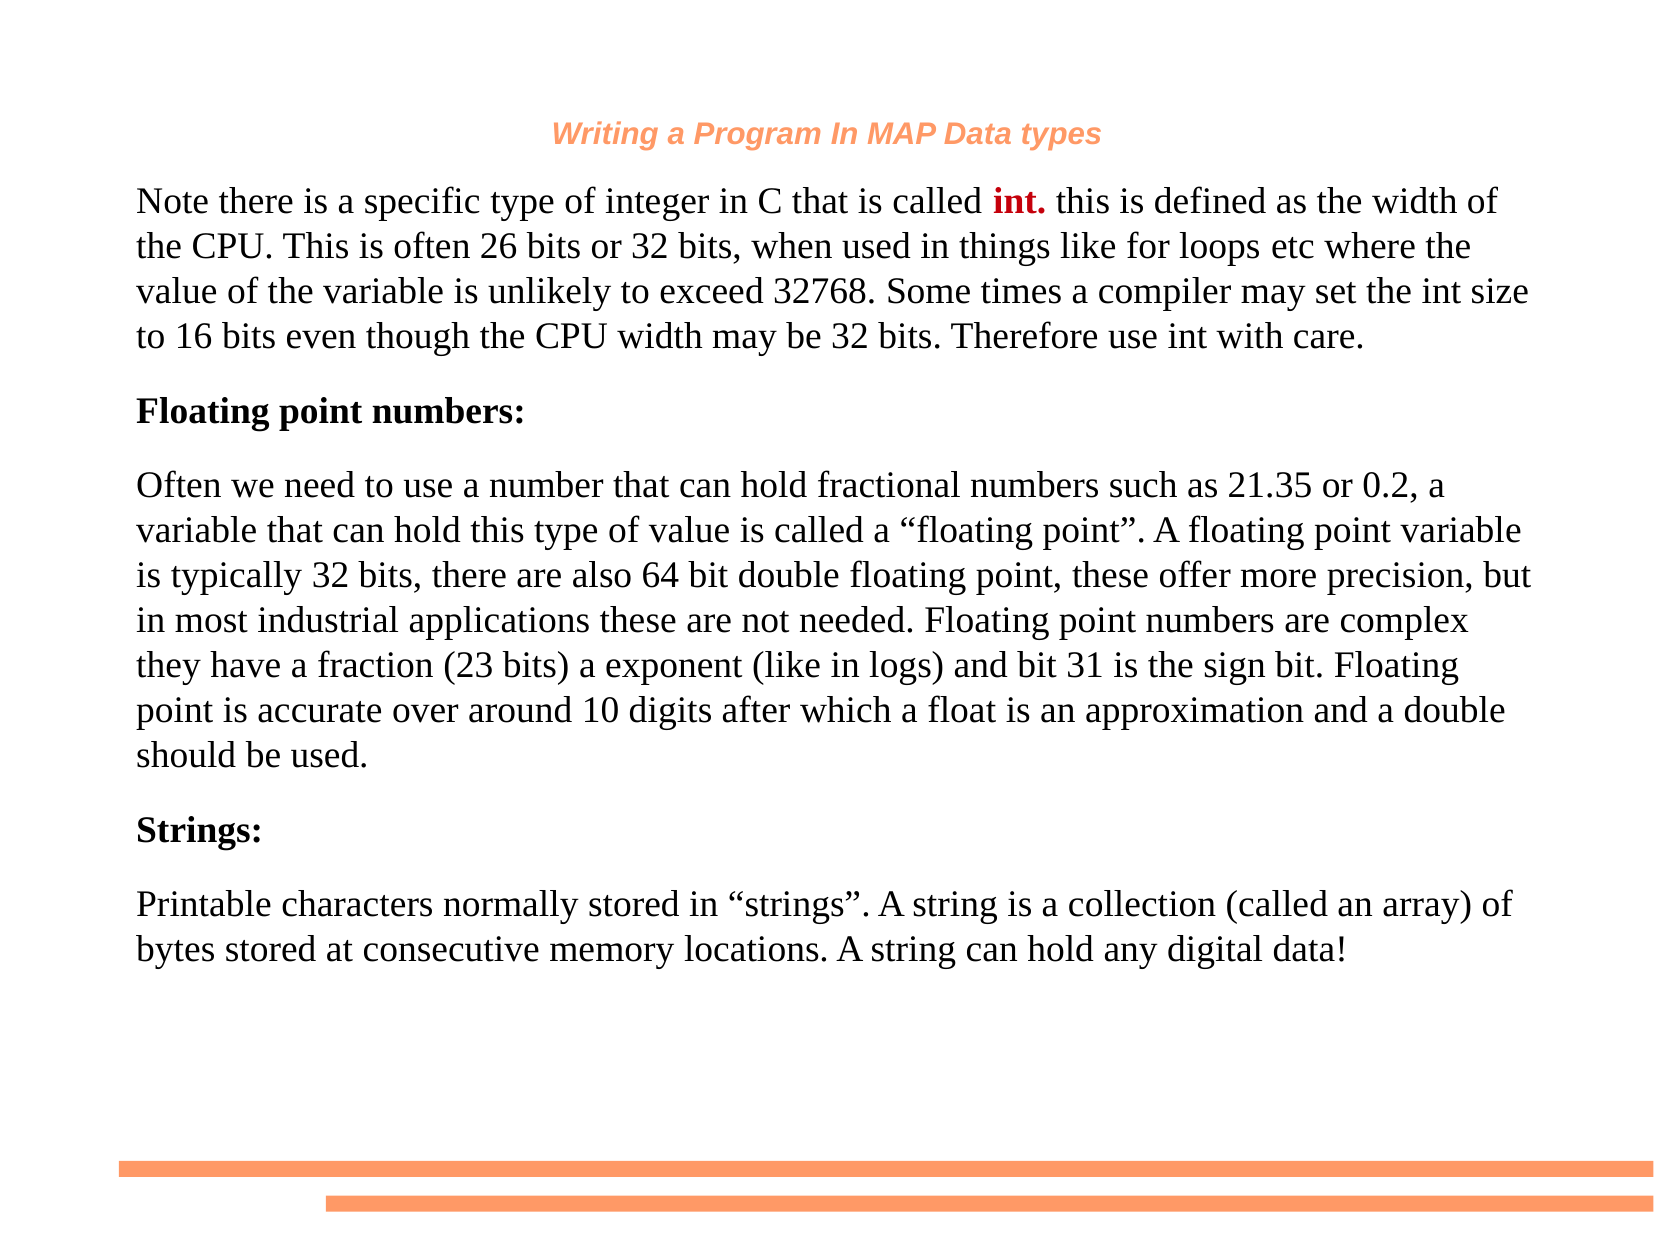

# Writing a Program In MAP Data types
Note there is a specific type of integer in C that is called int. this is defined as the width of the CPU. This is often 26 bits or 32 bits, when used in things like for loops etc where the value of the variable is unlikely to exceed 32768. Some times a compiler may set the int size to 16 bits even though the CPU width may be 32 bits. Therefore use int with care.
Floating point numbers:
Often we need to use a number that can hold fractional numbers such as 21.35 or 0.2, a variable that can hold this type of value is called a “floating point”. A floating point variable is typically 32 bits, there are also 64 bit double floating point, these offer more precision, but in most industrial applications these are not needed. Floating point numbers are complex they have a fraction (23 bits) a exponent (like in logs) and bit 31 is the sign bit. Floating point is accurate over around 10 digits after which a float is an approximation and a double should be used.
Strings:
Printable characters normally stored in “strings”. A string is a collection (called an array) of bytes stored at consecutive memory locations. A string can hold any digital data!